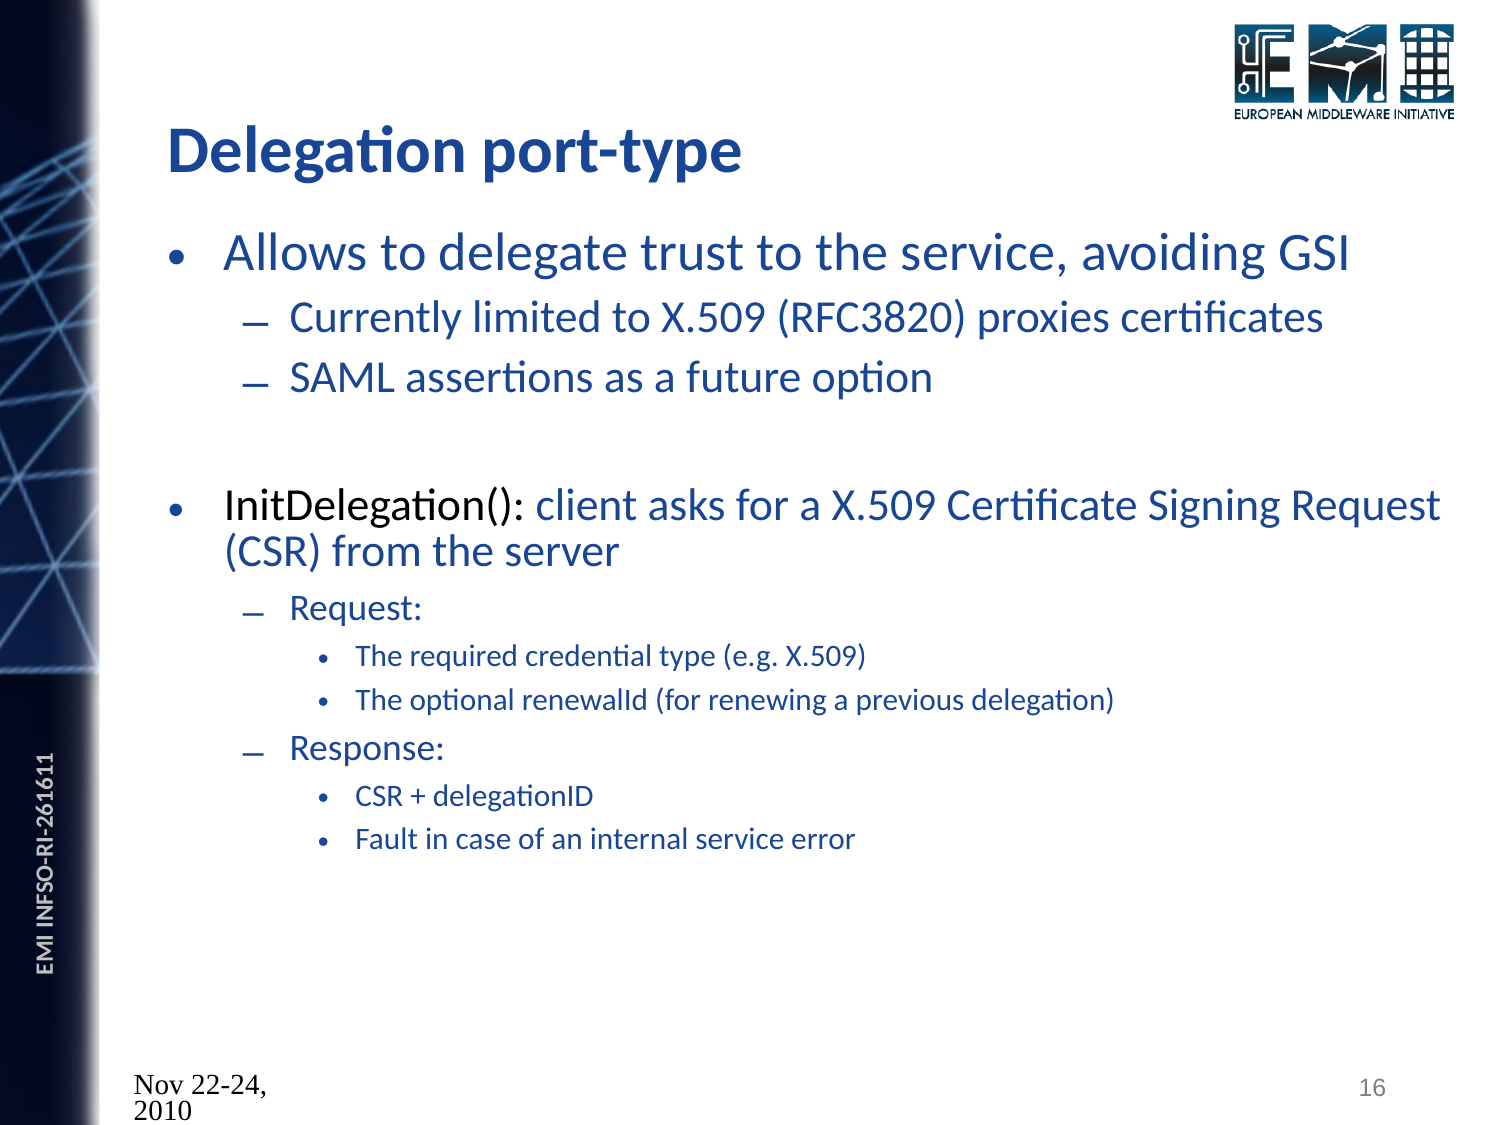

Delegation port-type
# Allows to delegate trust to the service, avoiding GSI
Currently limited to X.509 (RFC3820) proxies certificates
SAML assertions as a future option
InitDelegation(): client asks for a X.509 Certificate Signing Request (CSR) from the server
Request:
The required credential type (e.g. X.509)
The optional renewalId (for renewing a previous delegation)
Response:
CSR + delegationID
Fault in case of an internal service error
Nov 22-24, 2010